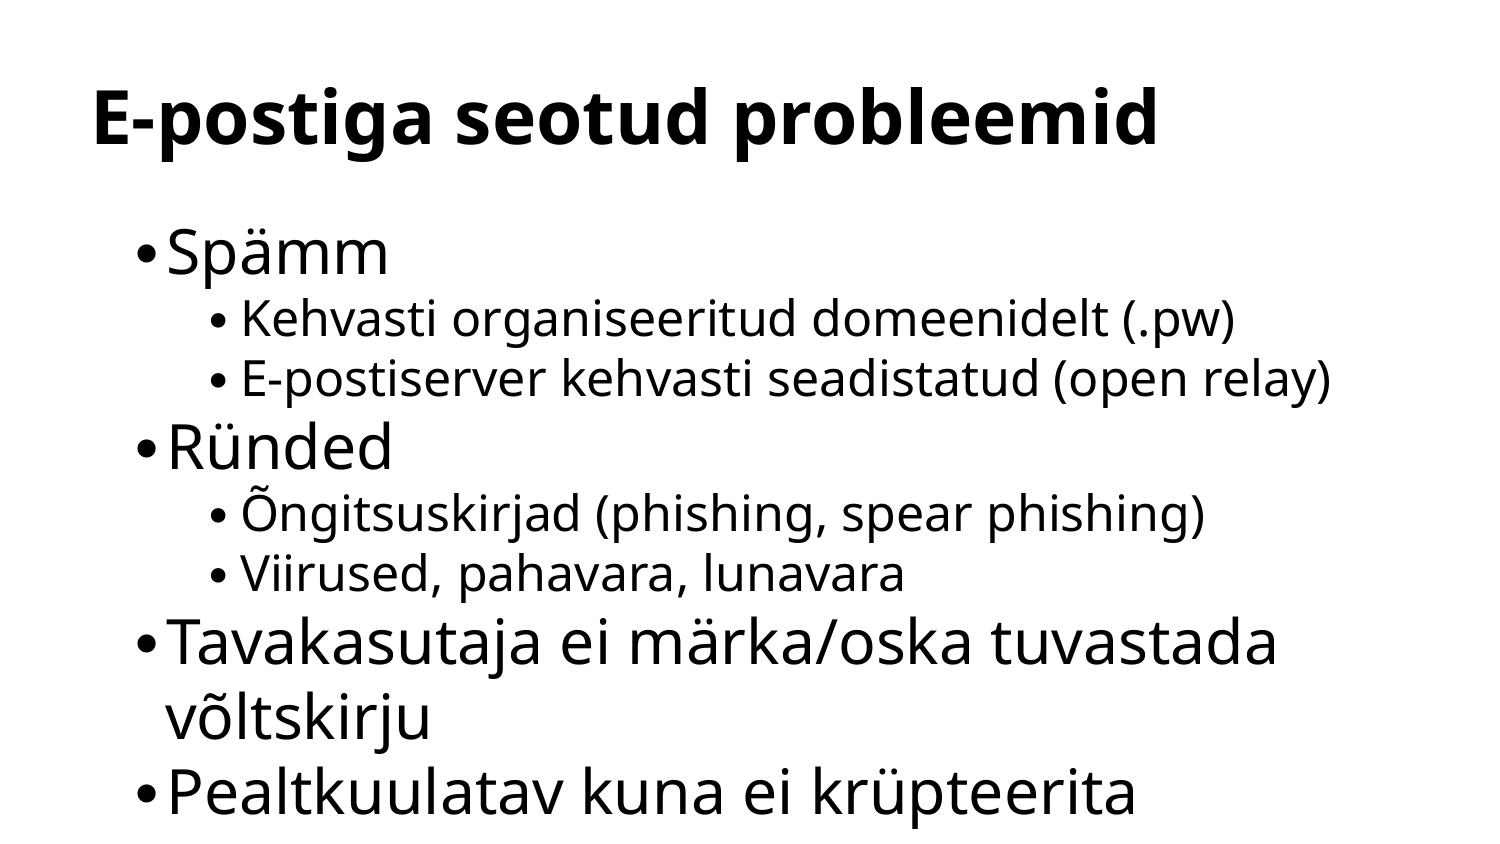

# E-postiga seotud probleemid
Spämm
Kehvasti organiseeritud domeenidelt (.pw)
E-postiserver kehvasti seadistatud (open relay)
Ründed
Õngitsuskirjad (phishing, spear phishing)
Viirused, pahavara, lunavara
Tavakasutaja ei märka/oska tuvastada võltskirju
Pealtkuulatav kuna ei krüpteerita